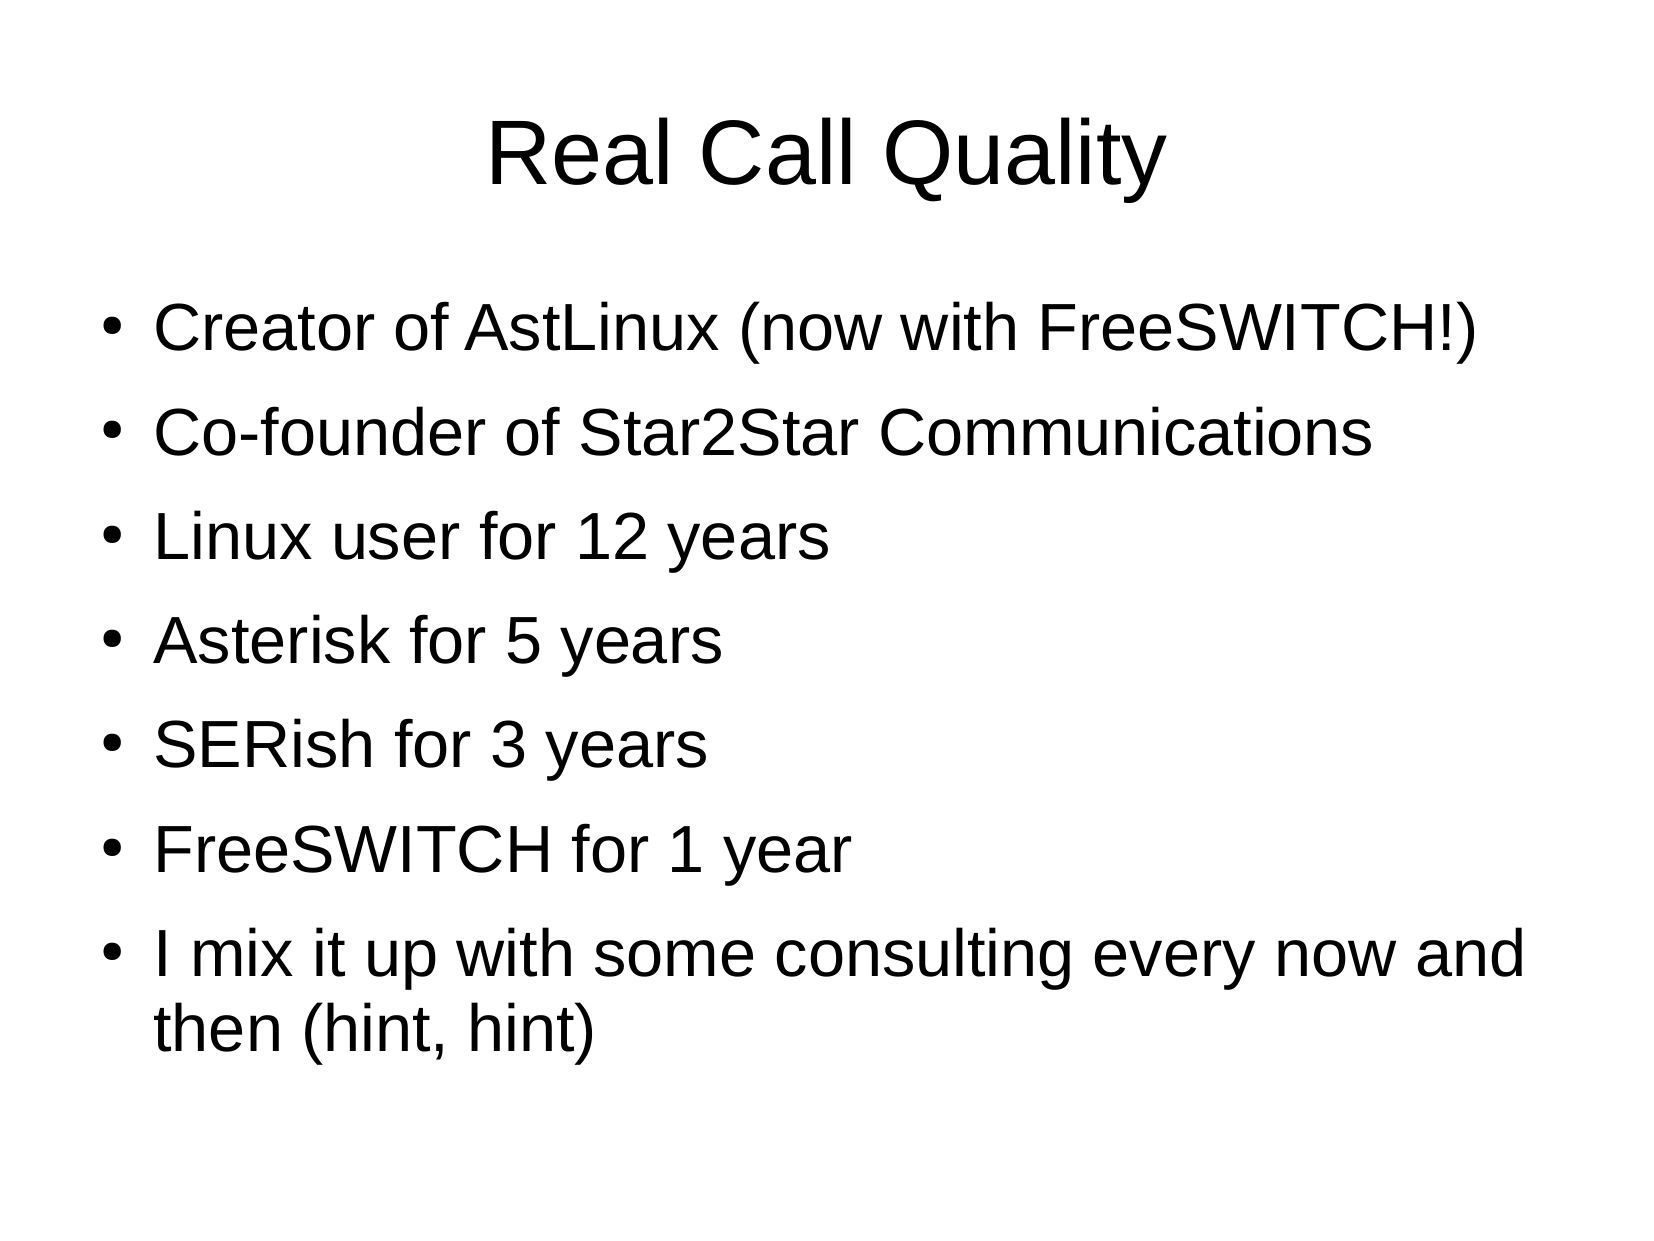

# Real Call Quality
Creator of AstLinux (now with FreeSWITCH!)
Co-founder of Star2Star Communications
Linux user for 12 years
Asterisk for 5 years
SERish for 3 years
FreeSWITCH for 1 year
I mix it up with some consulting every now and then (hint, hint)